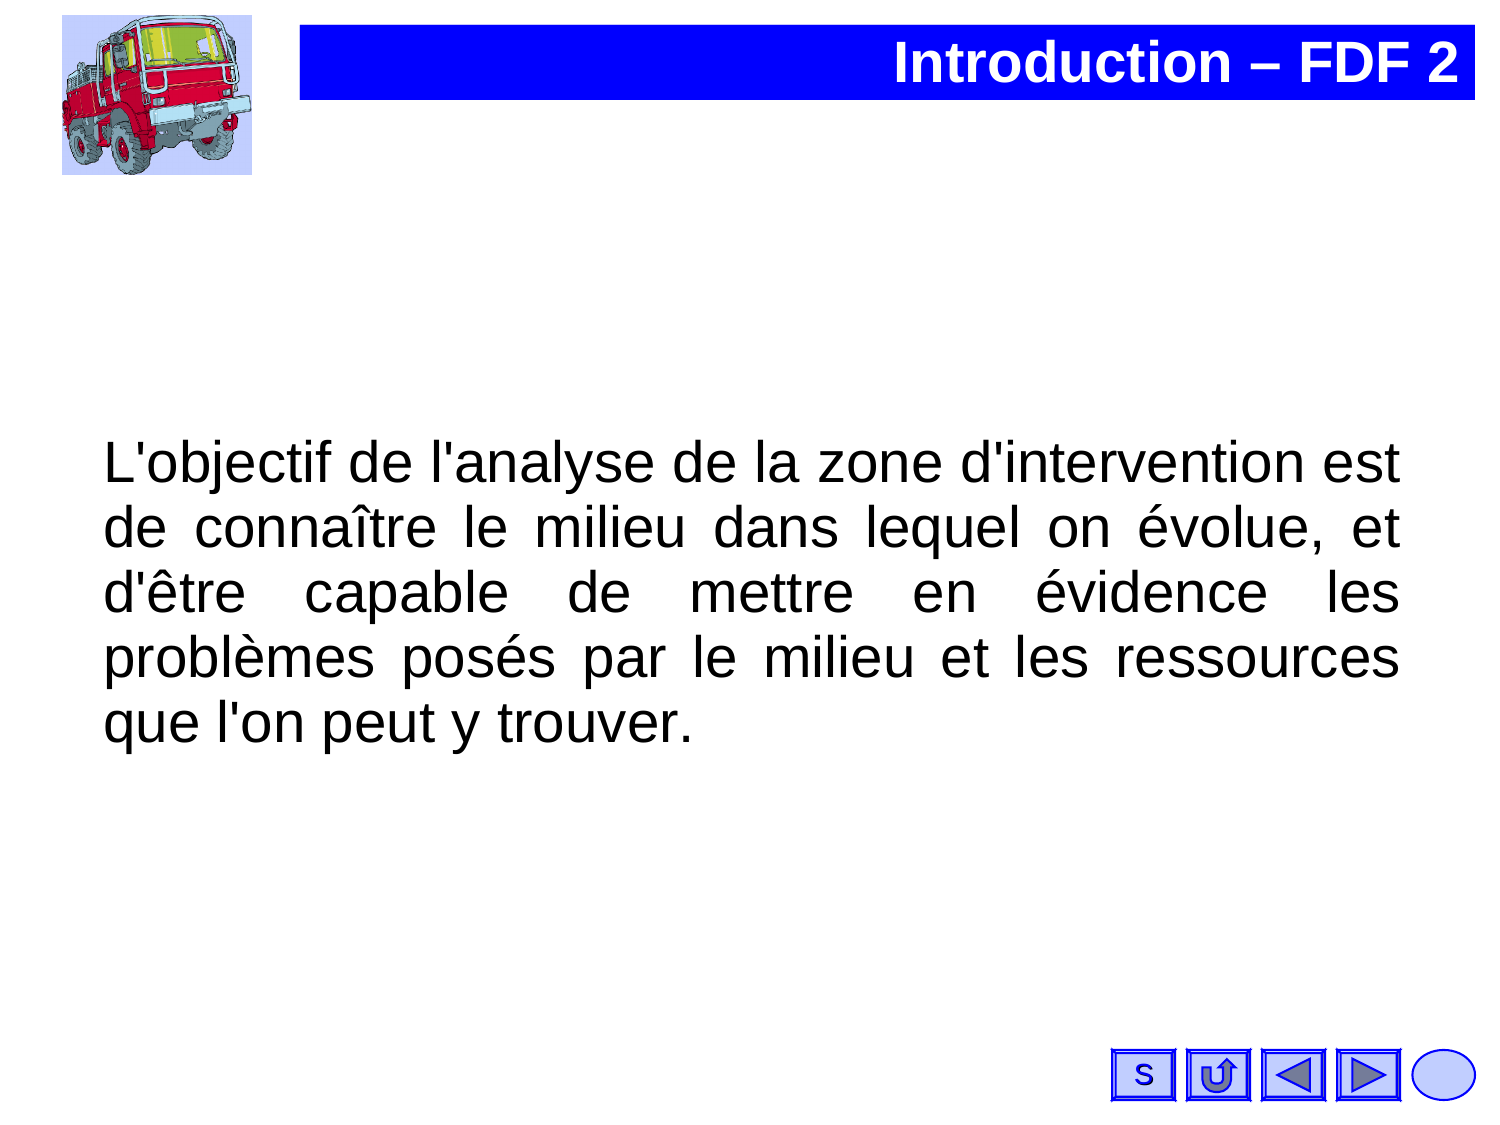

Introduction – FDF 2
L'objectif de l'analyse de la zone d'intervention est de connaître le milieu dans lequel on évolue, et d'être capable de mettre en évidence les problèmes posés par le milieu et les ressources que l'on peut y trouver.